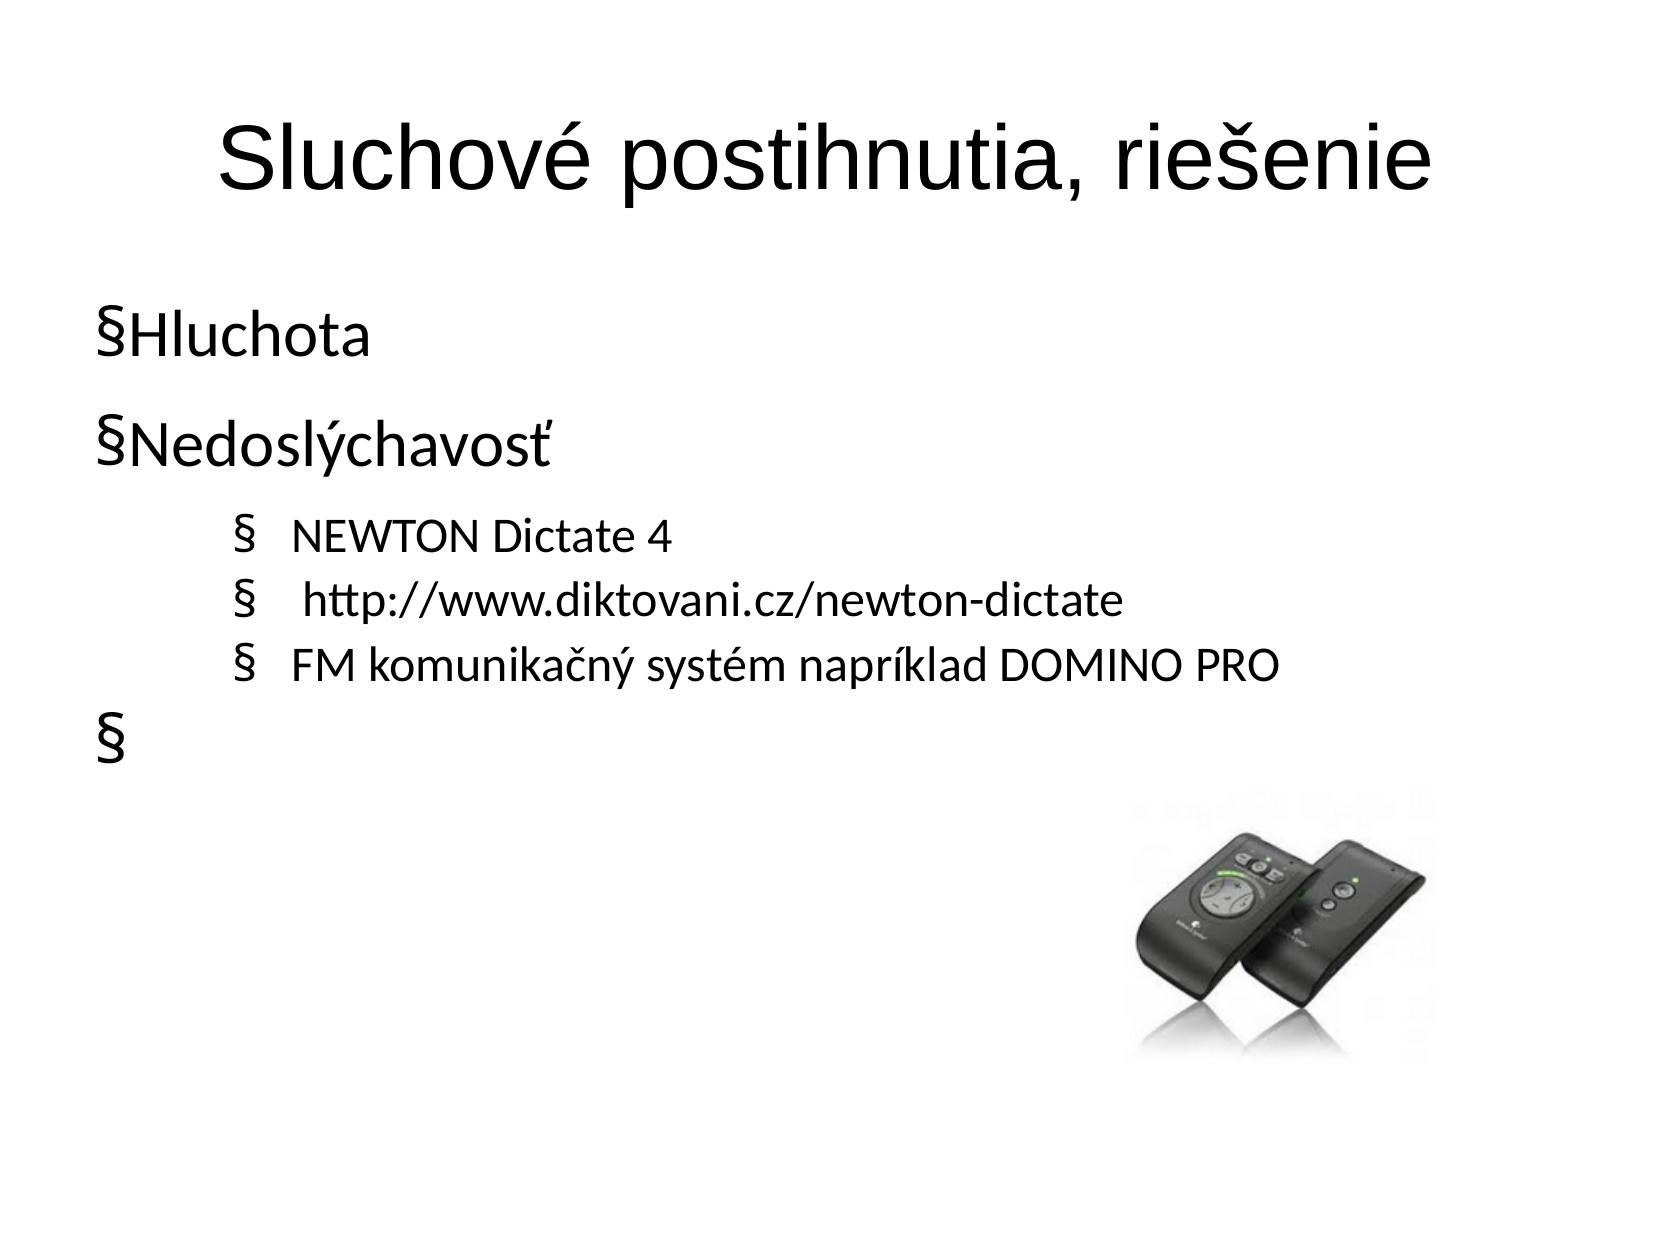

# Sluchové postihnutia, riešenie
Hluchota
Nedoslýchavosť
NEWTON Dictate 4
 http://www.diktovani.cz/newton-dictate
FM komunikačný systém napríklad DOMINO PRO